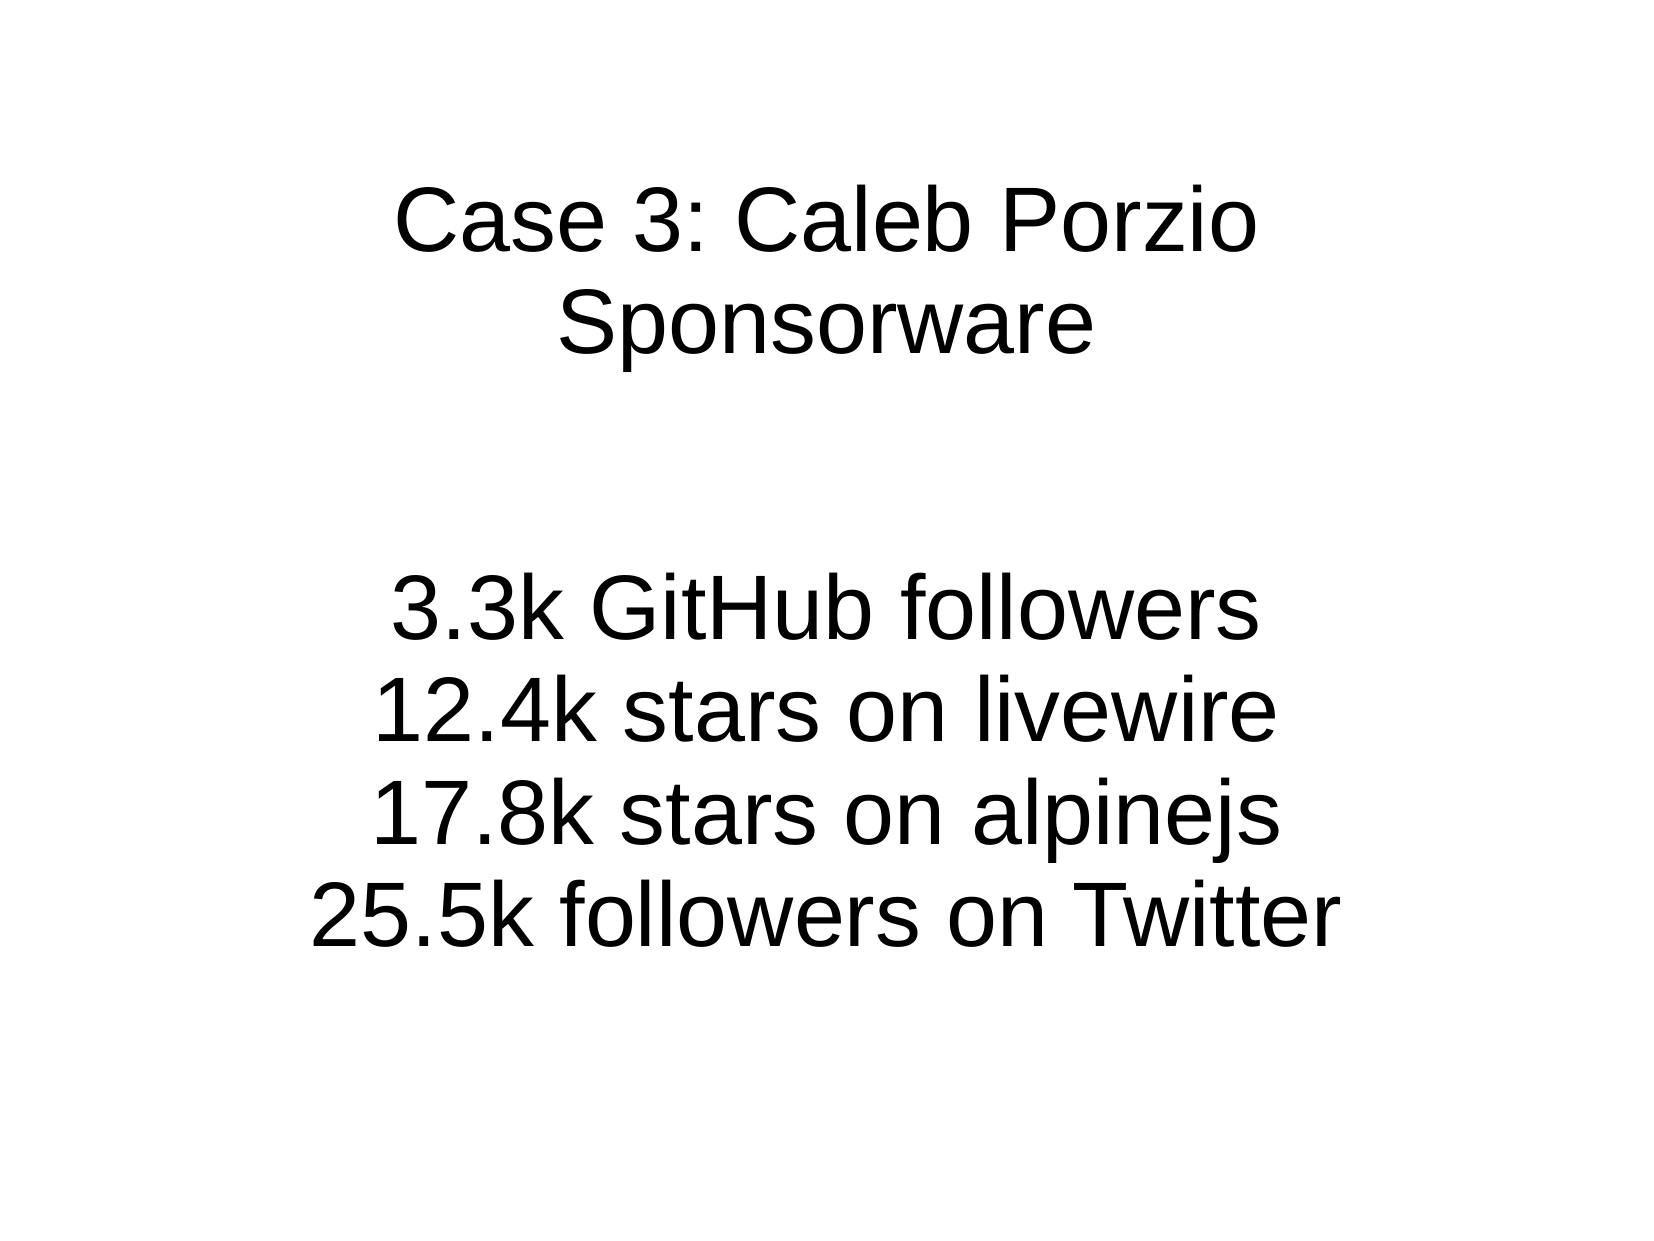

# Case 3: Caleb Porzio Sponsorware
3.3k GitHub followers
12.4k stars on livewire
17.8k stars on alpinejs
25.5k followers on Twitter